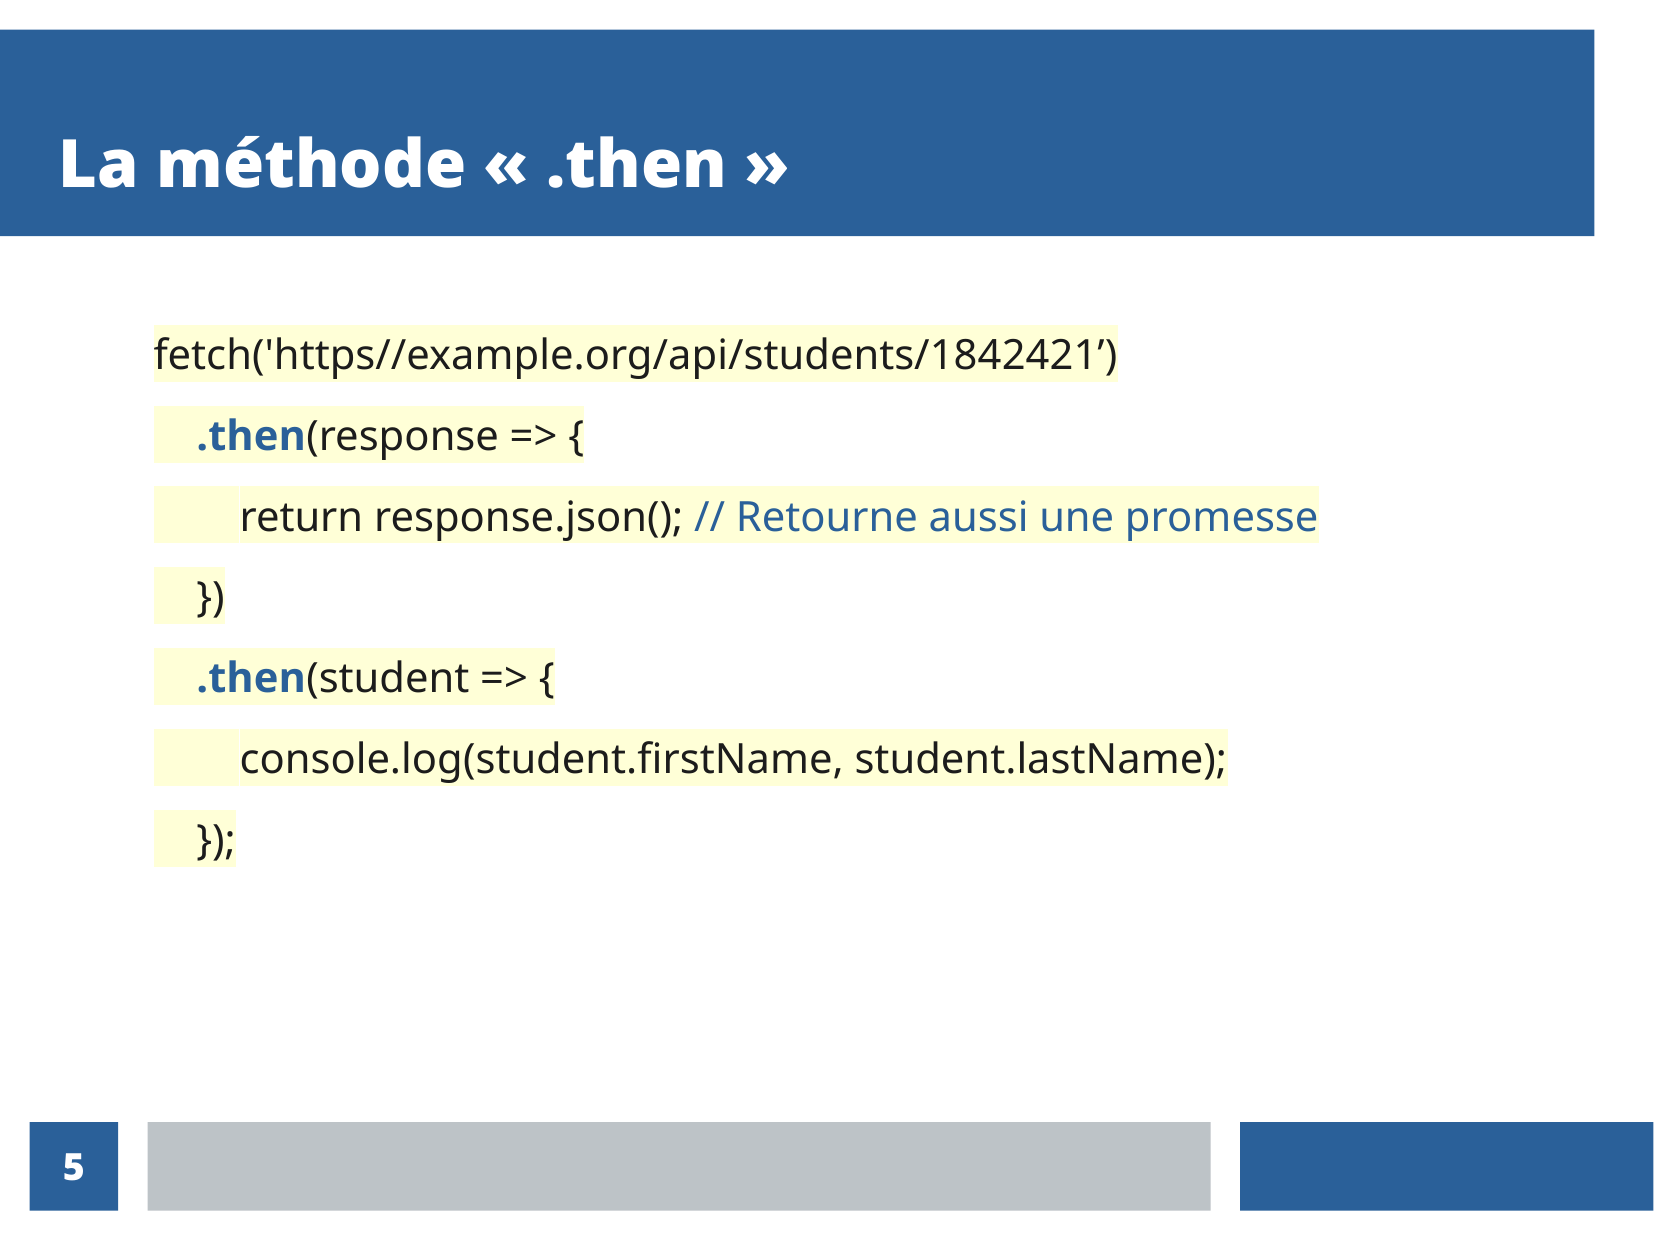

# La méthode « .then »
fetch('https//example.org/api/students/1842421’)
 .then(response => {
 return response.json(); // Retourne aussi une promesse
 })
 .then(student => {
 console.log(student.firstName, student.lastName);
 });
5